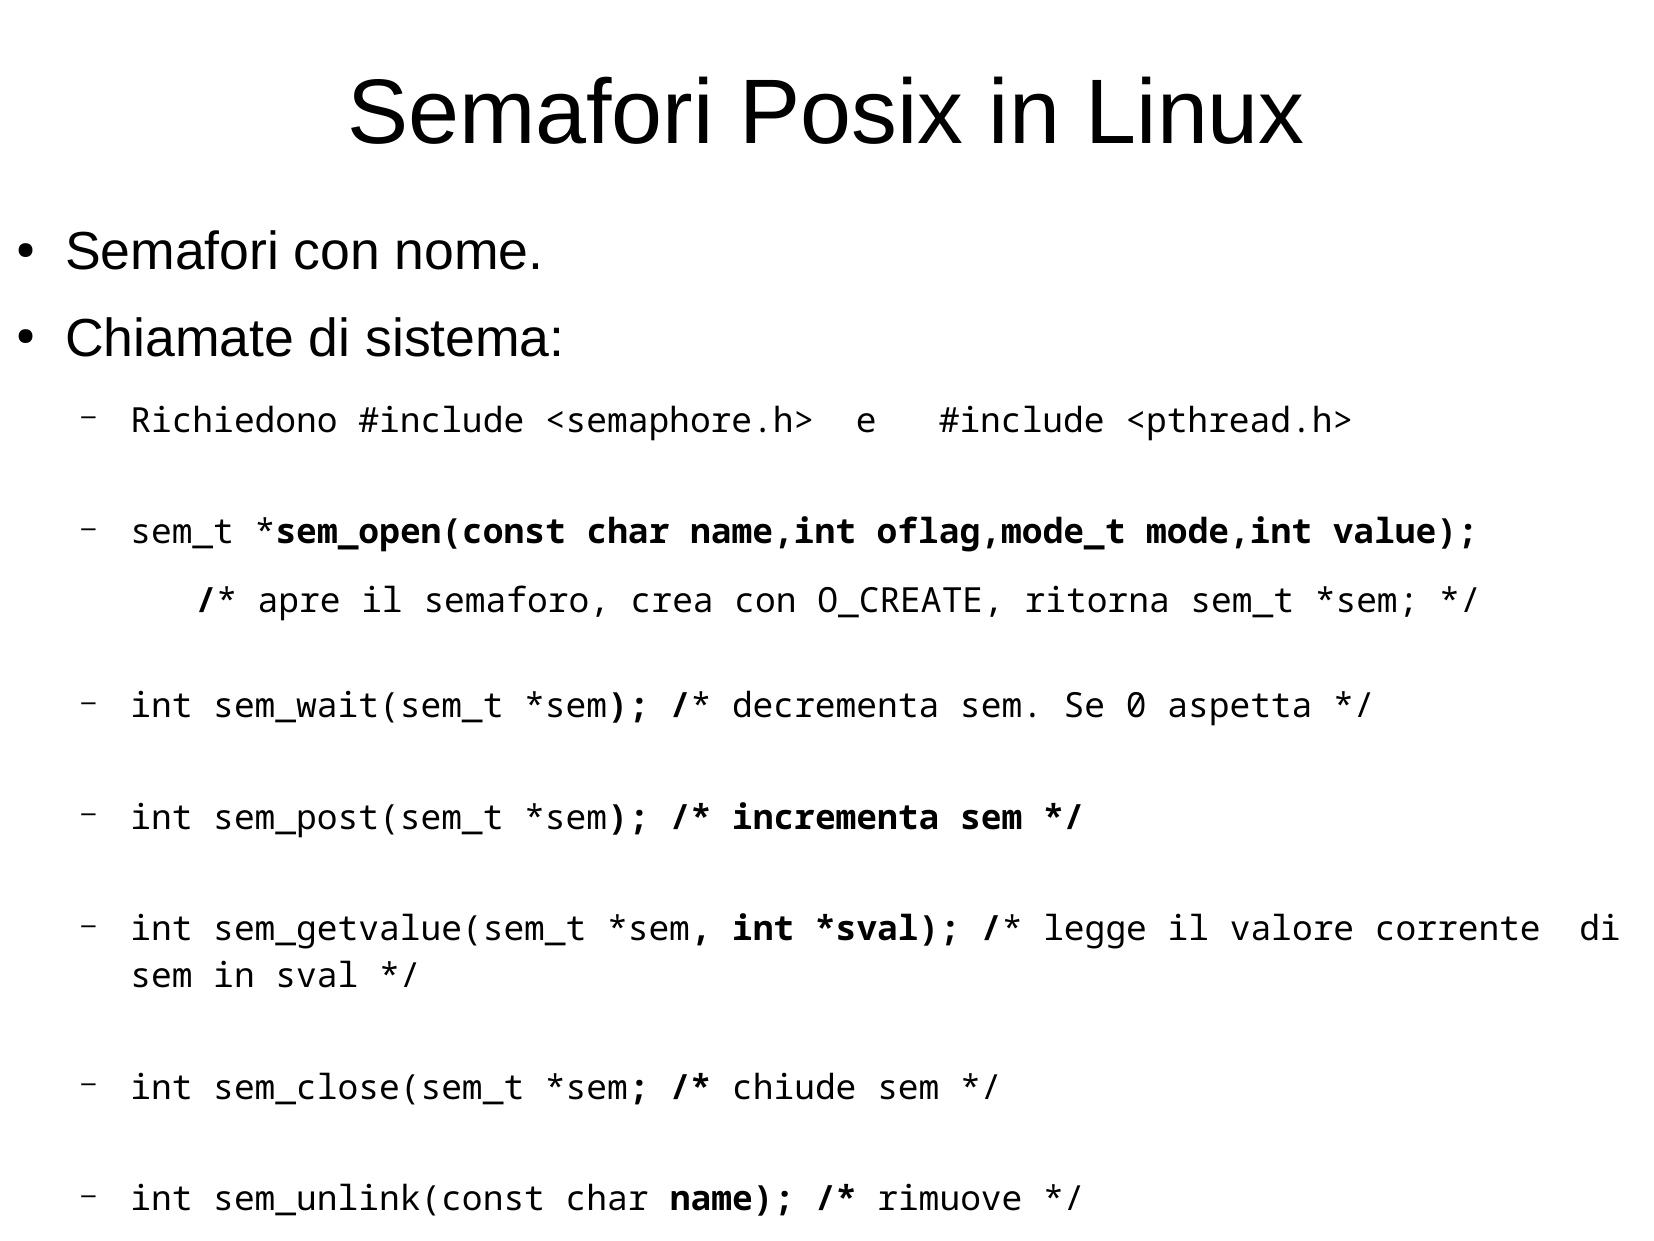

# Semafori Posix in Linux
Semafori con nome.
Chiamate di sistema:
Richiedono #include <semaphore.h> e #include <pthread.h>
sem_t *sem_open(const char name,int oflag,mode_t mode,int value);
/* apre il semaforo, crea con O_CREATE, ritorna sem_t *sem; */
int sem_wait(sem_t *sem); /* decrementa sem. Se 0 aspetta */
int sem_post(sem_t *sem); /* incrementa sem */
int sem_getvalue(sem_t *sem, int *sval); /* legge il valore corrente 												di sem in sval */
int sem_close(sem_t *sem; /* chiude sem */
int sem_unlink(const char name); /* rimuove */